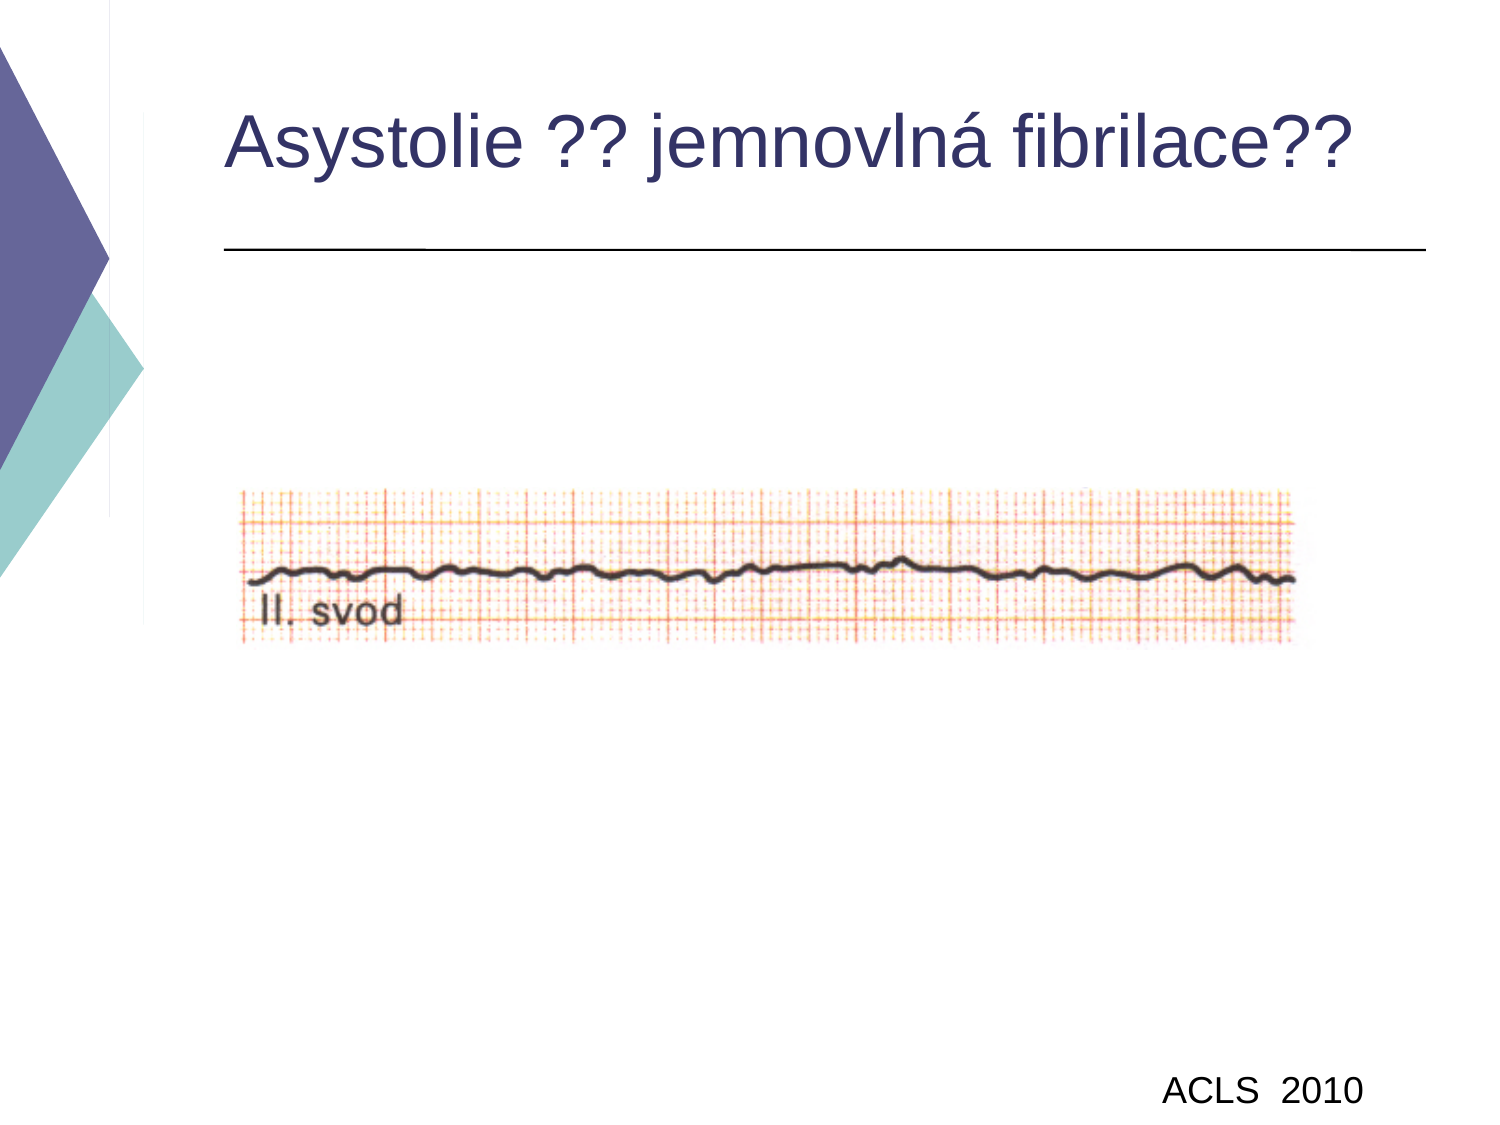

# Asystolie ?? jemnovlná fibrilace??
ACLS 2010